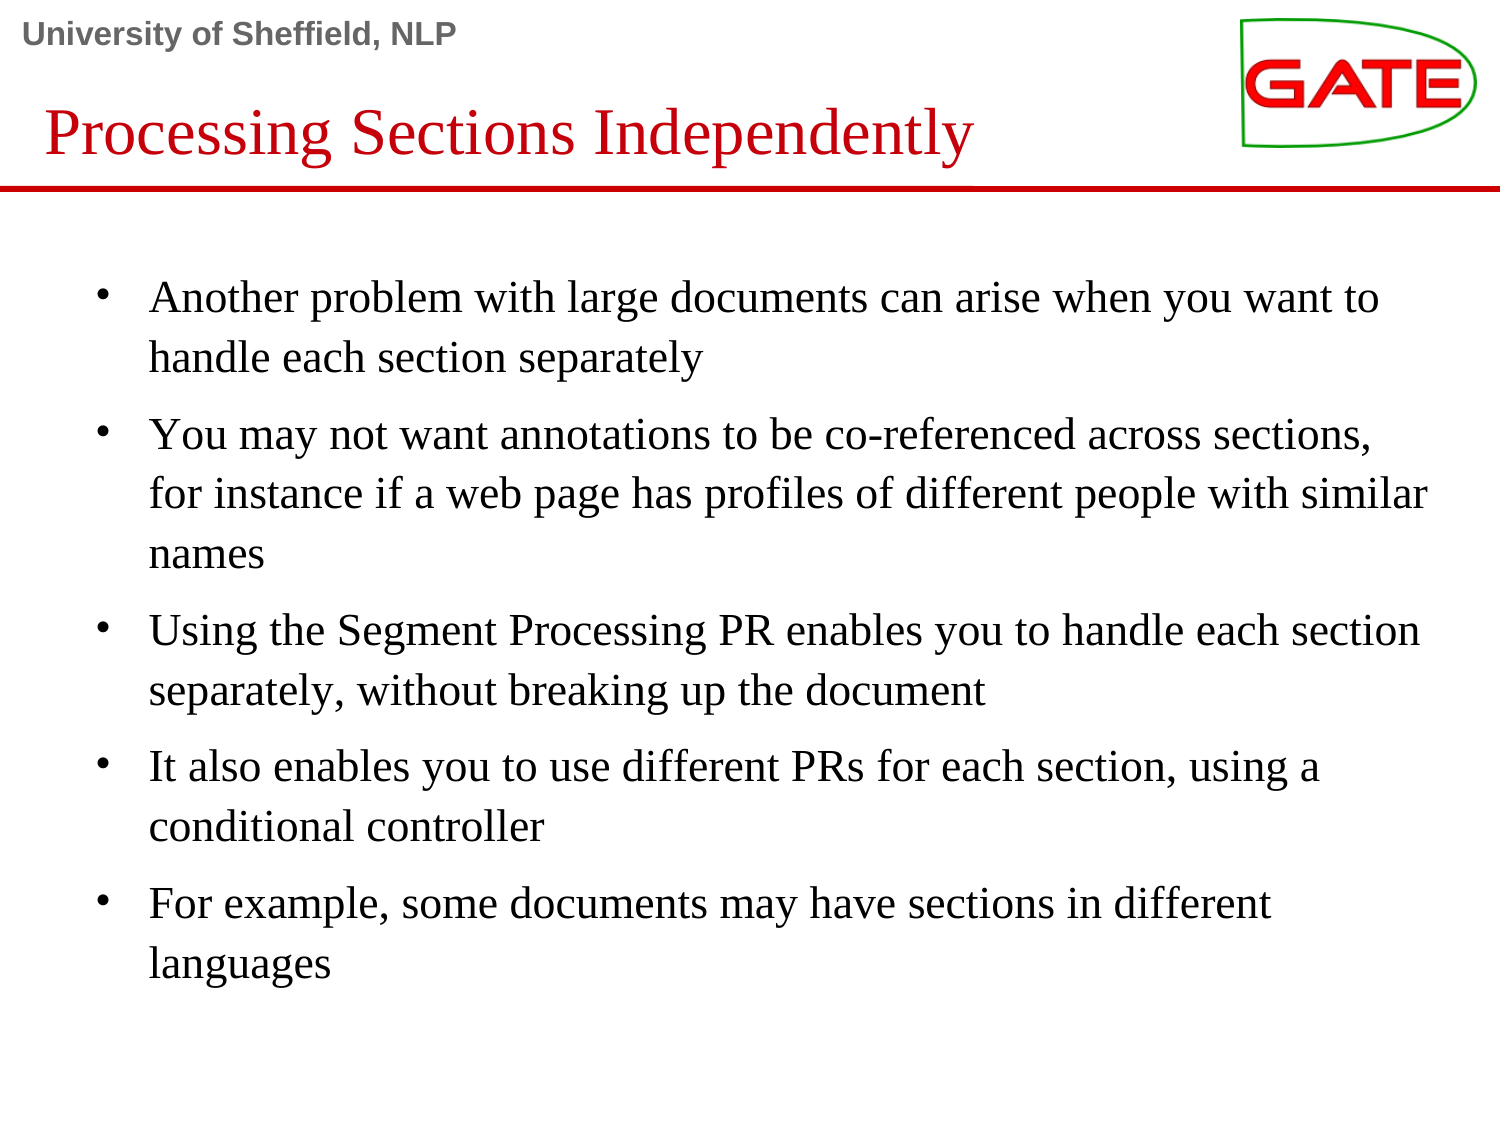

# Processing Sections Independently
Another problem with large documents can arise when you want to handle each section separately
You may not want annotations to be co-referenced across sections, for instance if a web page has profiles of different people with similar names
Using the Segment Processing PR enables you to handle each section separately, without breaking up the document
It also enables you to use different PRs for each section, using a conditional controller
For example, some documents may have sections in different languages